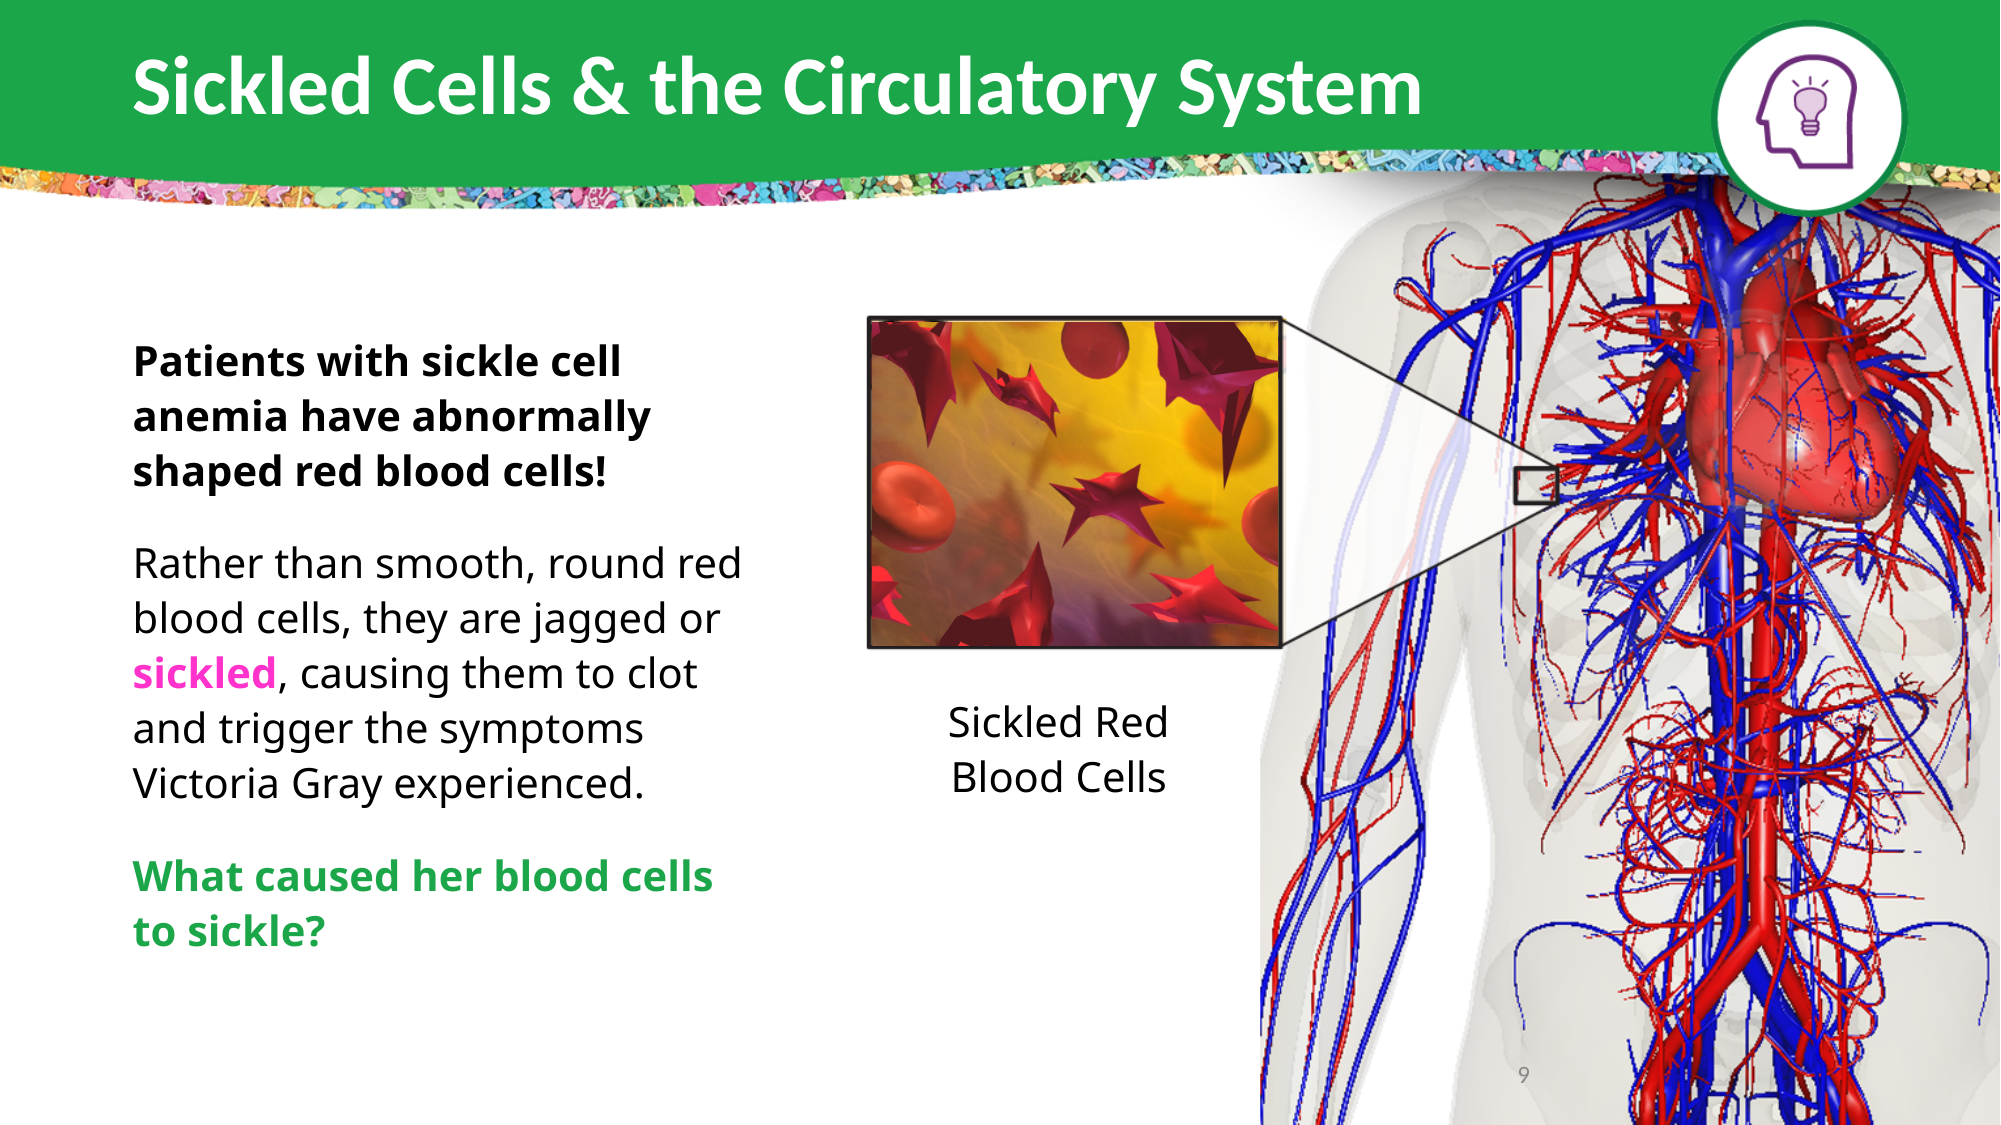

Sickled Cells & the Circulatory System
Patients with sickle cell anemia have abnormally shaped red blood cells!
Rather than smooth, round red blood cells, they are jagged or sickled, causing them to clot and trigger the symptoms Victoria Gray experienced.
What caused her blood cells to sickle?
Sickled Red Blood Cells
8